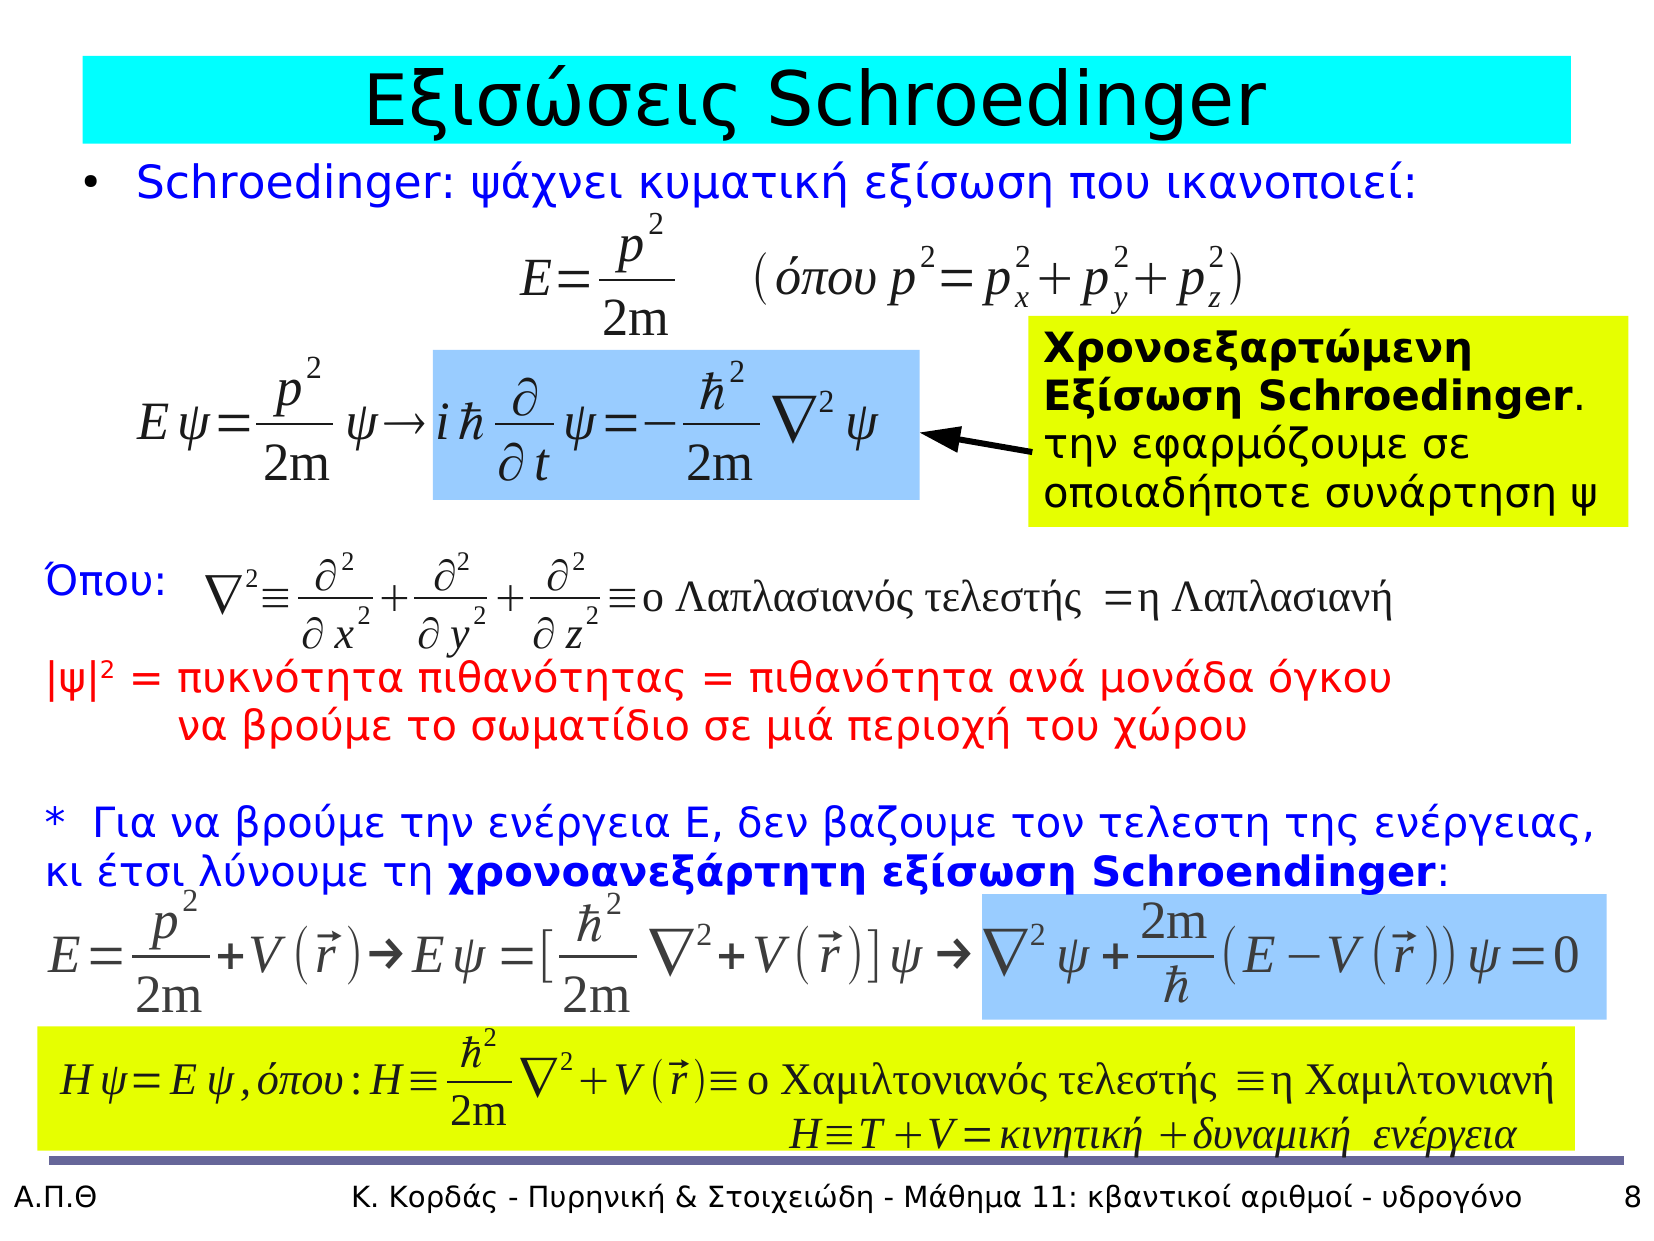

# Eξισώσεις Schroedinger
Schroedinger: ψάχνει κυματική εξίσωση που ικανοποιεί:
Χρονοεξαρτώμενη
Εξίσωση Schroedinger.
την εφαρμόζουμε σε οποιαδήποτε συνάρτηση ψ
Όπου:
|ψ|2 = πυκνότητα πιθανότητας = πιθανότητα ανά μονάδα όγκου
 να βρούμε το σωματίδιο σε μιά περιοχή του χώρου
* Για να βρούμε την ενέργεια Ε, δεν βαζουμε τον τελεστη της ενέργειας, κι έτσι λύνουμε τη χρονοανεξάρτητη εξίσωση Schroendinger:
Α.Π.Θ
Κ. Κορδάς - Πυρηνική & Στοιχειώδη - Μάθημα 11: κβαντικοί αριθμοί - υδρογόνο
8